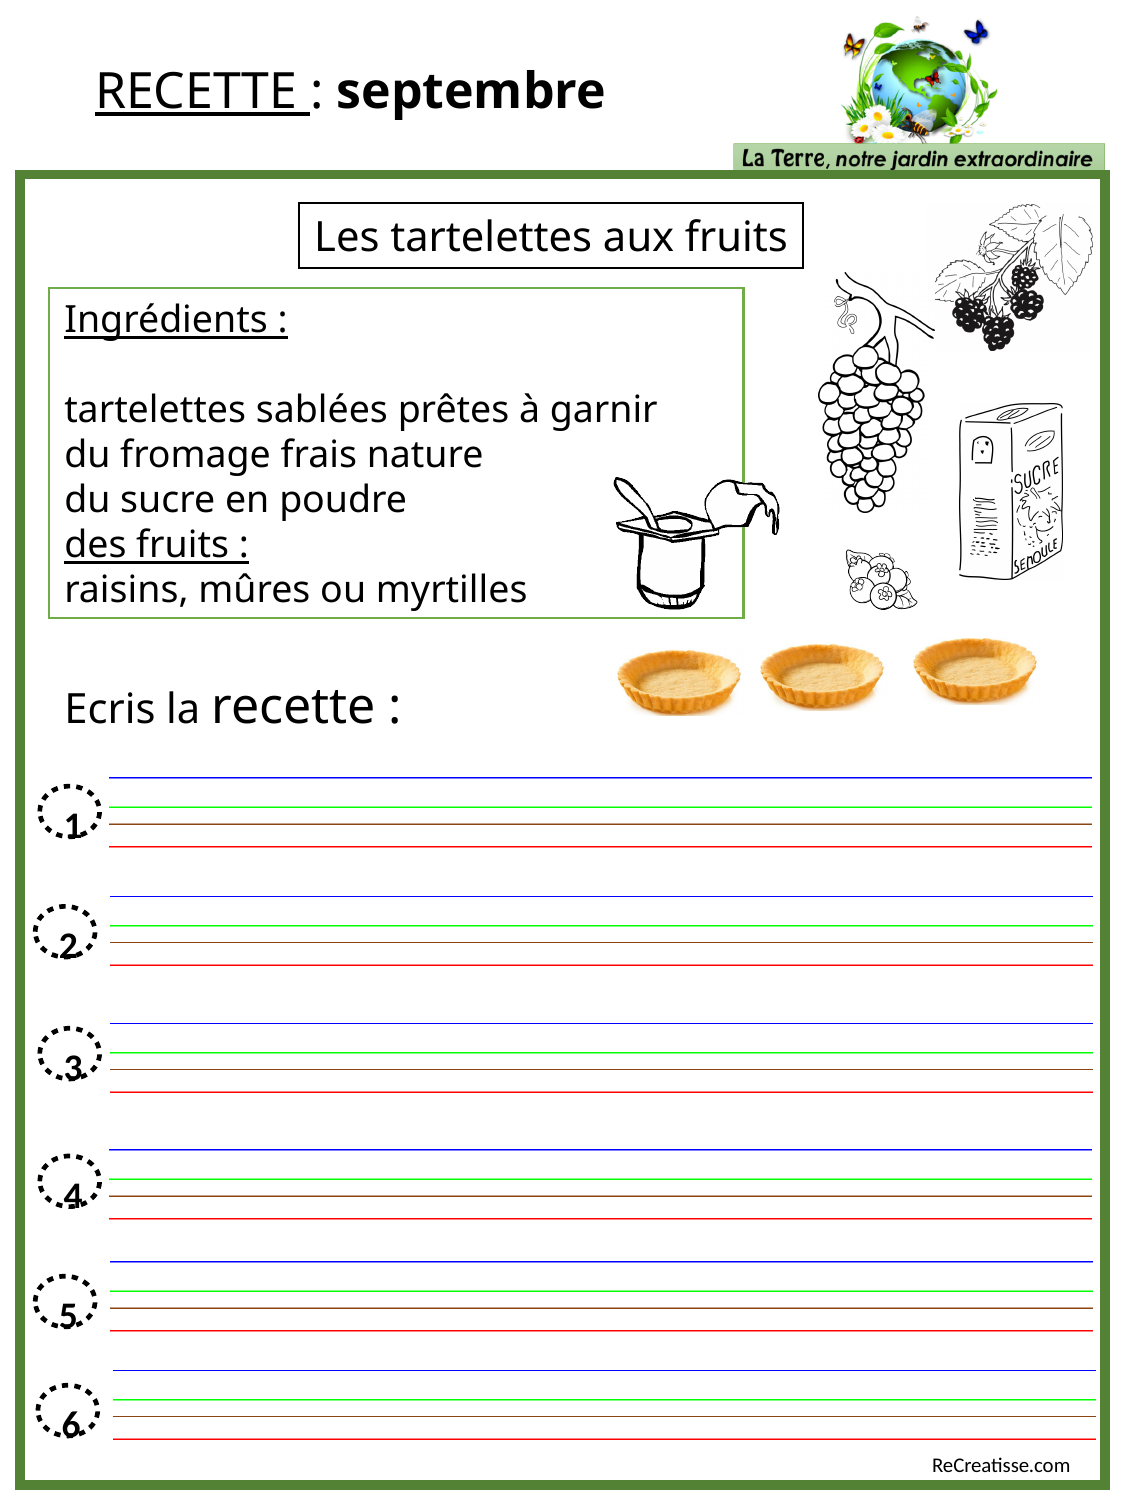

RECETTE : septembre
Les tartelettes aux fruits
Ingrédients :
tartelettes sablées prêtes à garnir
du fromage frais nature
du sucre en poudre
des fruits :
raisins, mûres ou myrtilles
Ecris la recette :
1
2
3
4
5
6
ReCreatisse.com